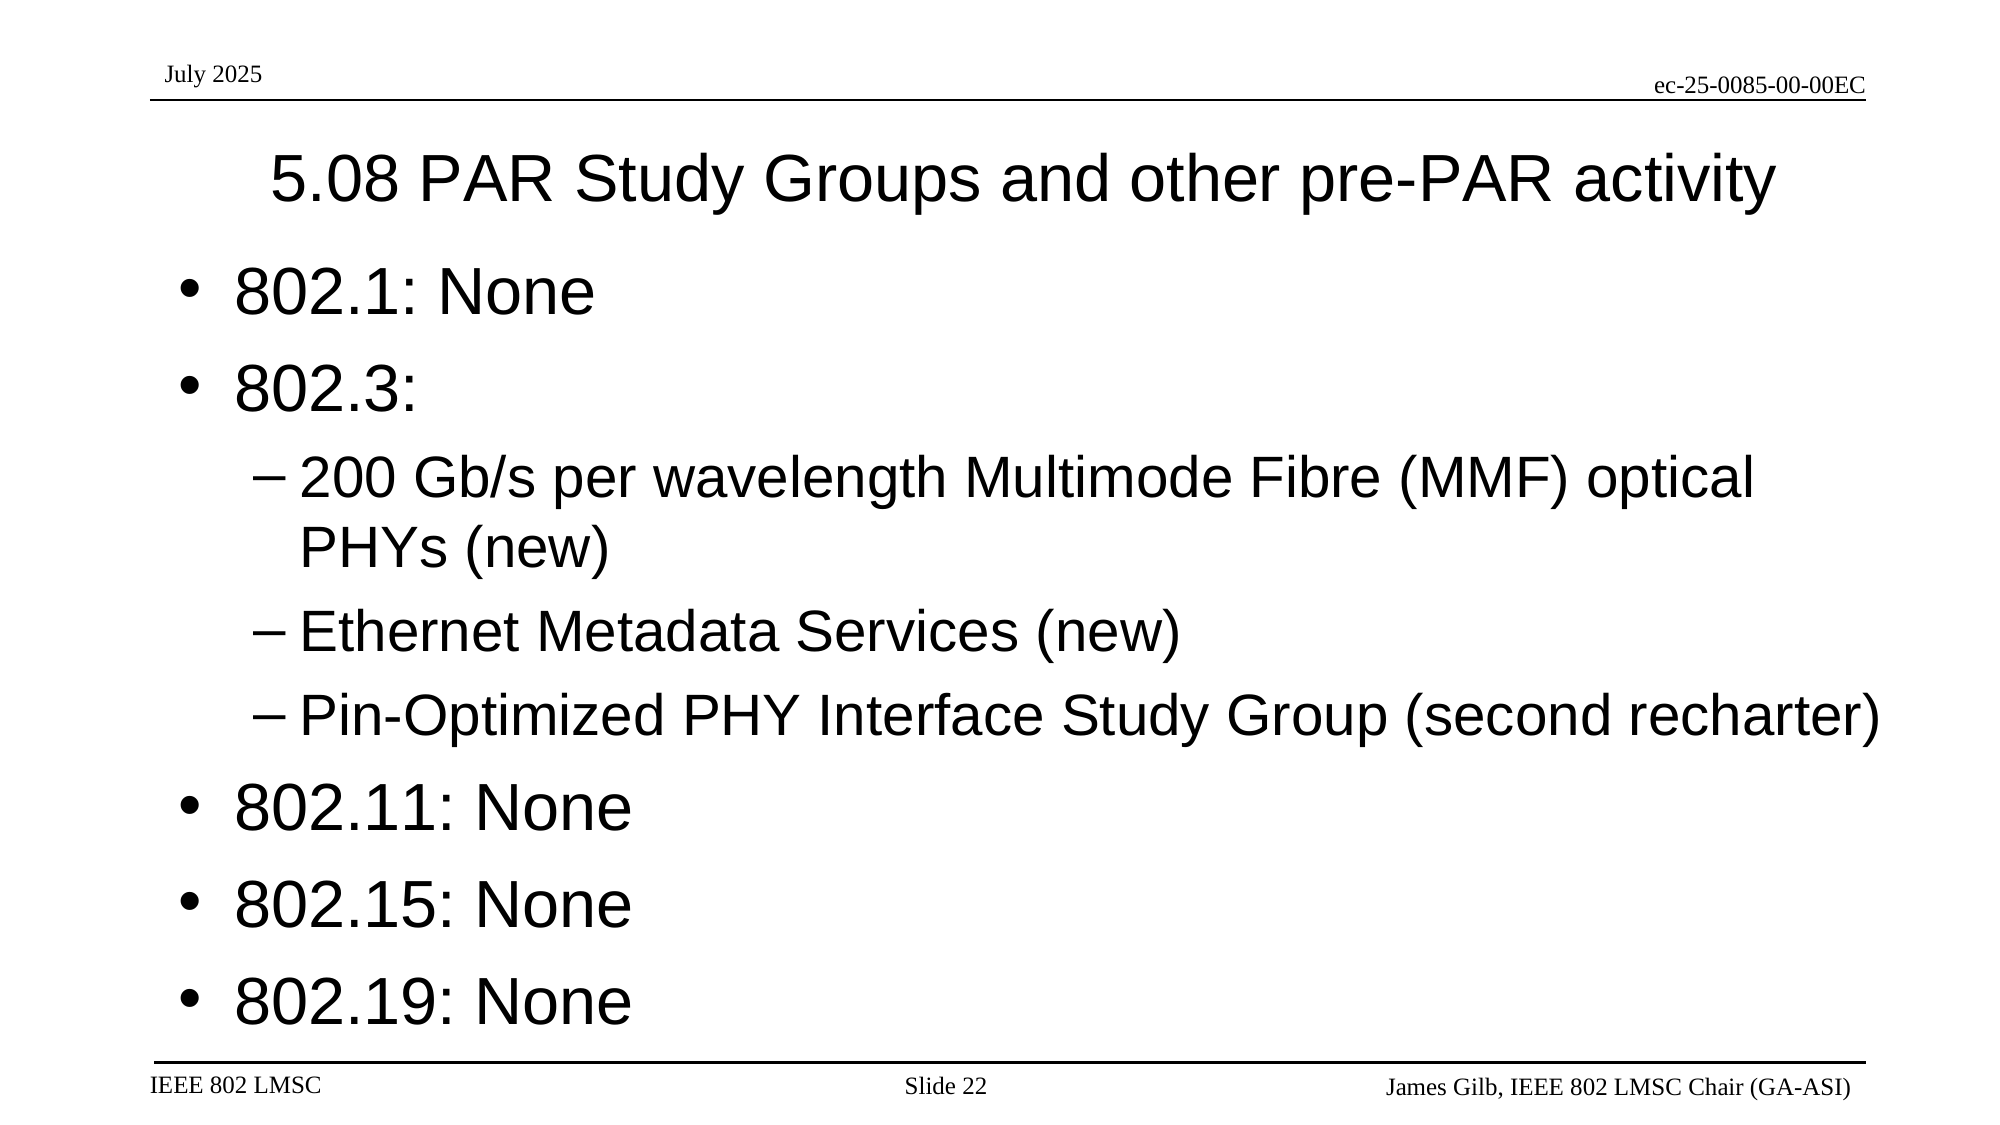

# 5.08 PAR Study Groups and other pre-PAR activity
802.1: None
802.3:
200 Gb/s per wavelength Multimode Fibre (MMF) optical PHYs (new)
Ethernet Metadata Services (new)
Pin-Optimized PHY Interface Study Group (second recharter)
802.11: None
802.15: None
802.19: None
22